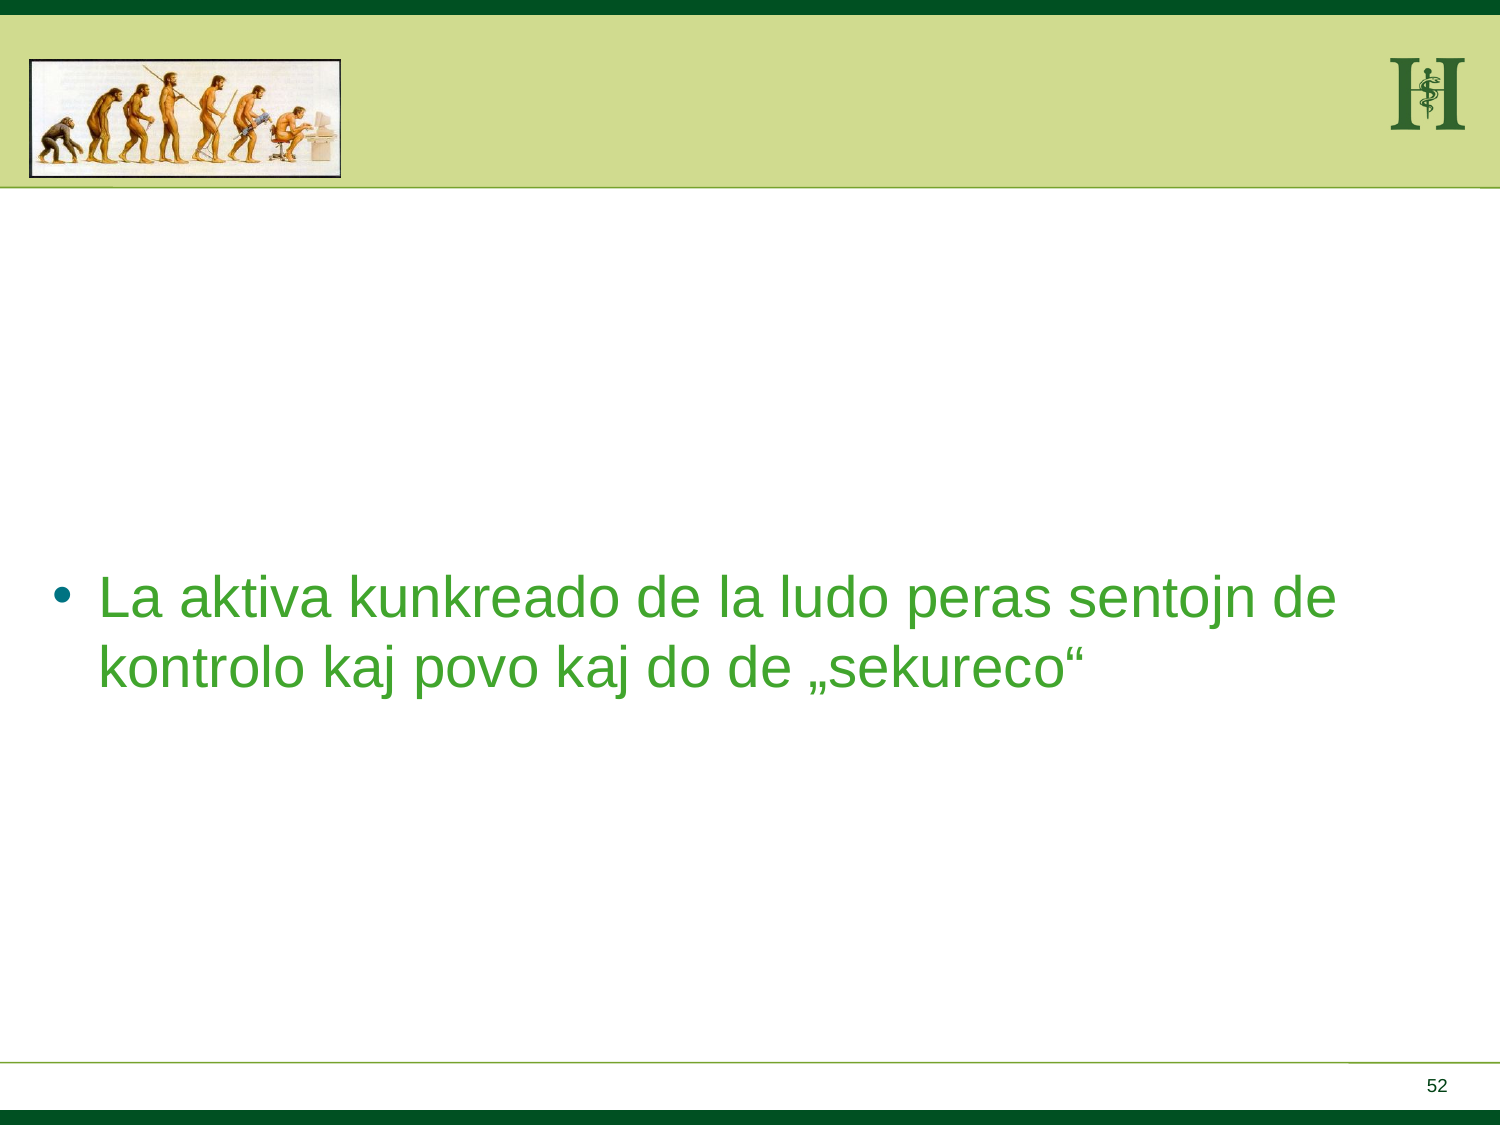

#
La aktiva kunkreado de la ludo peras sentojn de kontrolo kaj povo kaj do de „sekureco“